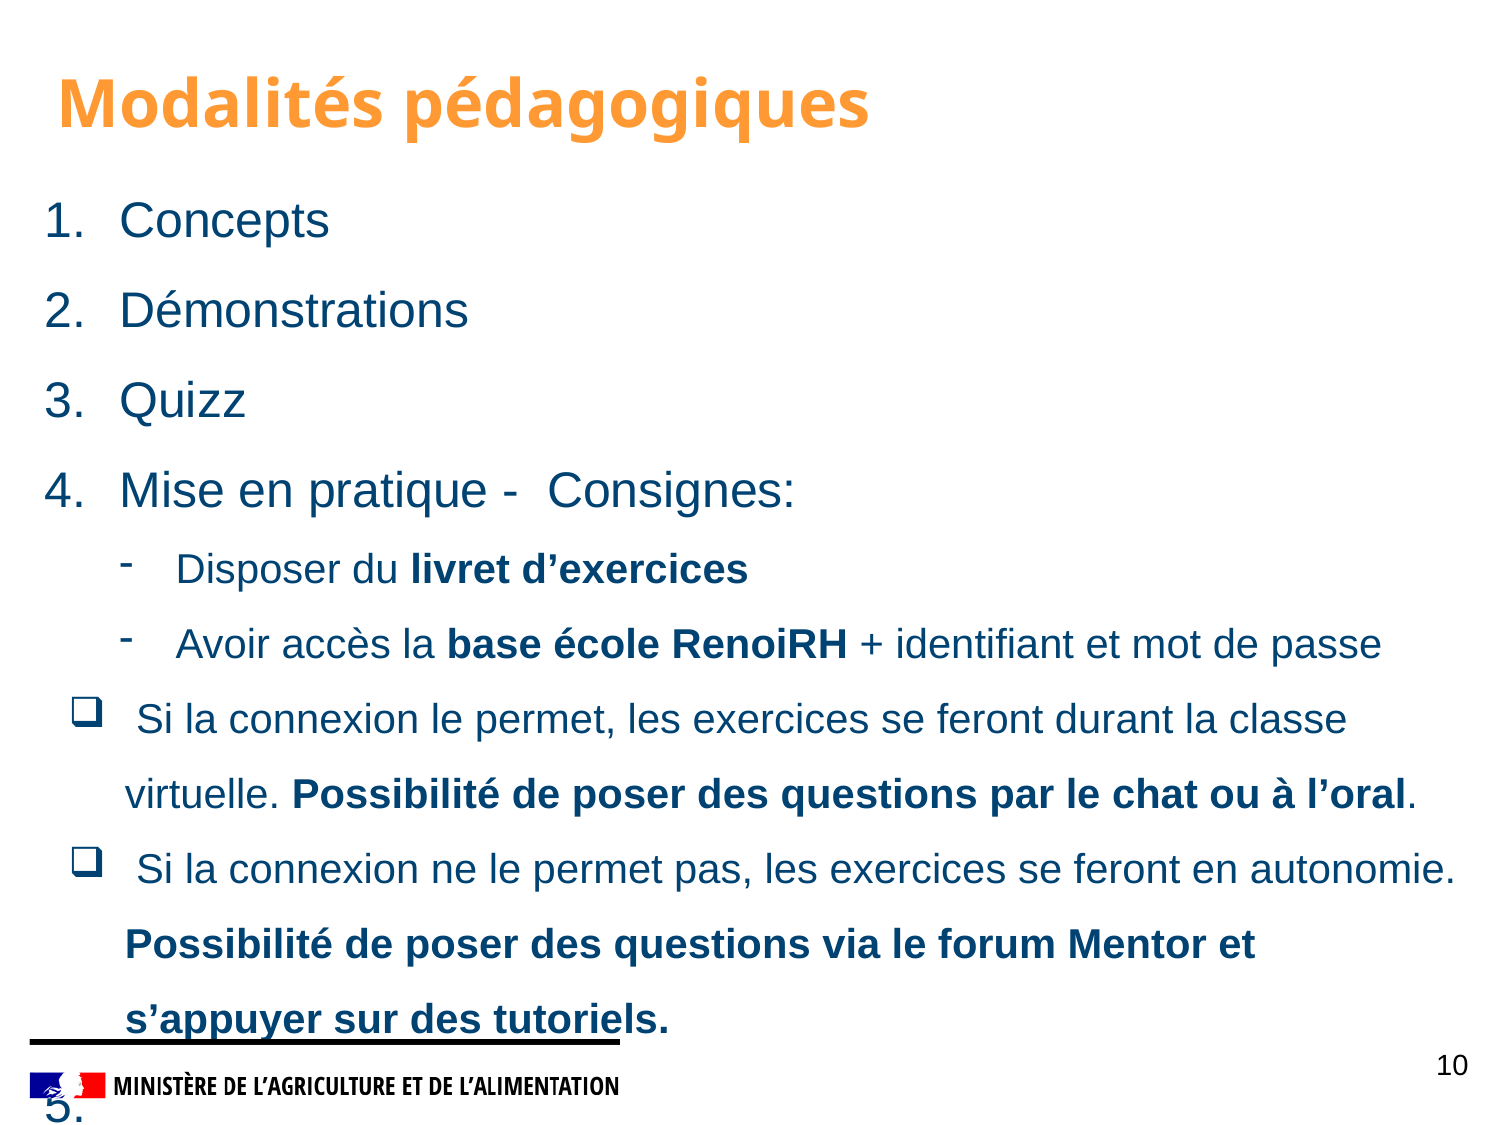

Modalités pédagogiques
Concepts
Démonstrations
Quizz
Mise en pratique - Consignes:
Disposer du livret d’exercices
Avoir accès la base école RenoiRH + identifiant et mot de passe
 Si la connexion le permet, les exercices se feront durant la classe virtuelle. Possibilité de poser des questions par le chat ou à l’oral.
 Si la connexion ne le permet pas, les exercices se feront en autonomie. Possibilité de poser des questions via le forum Mentor et s’appuyer sur des tutoriels.